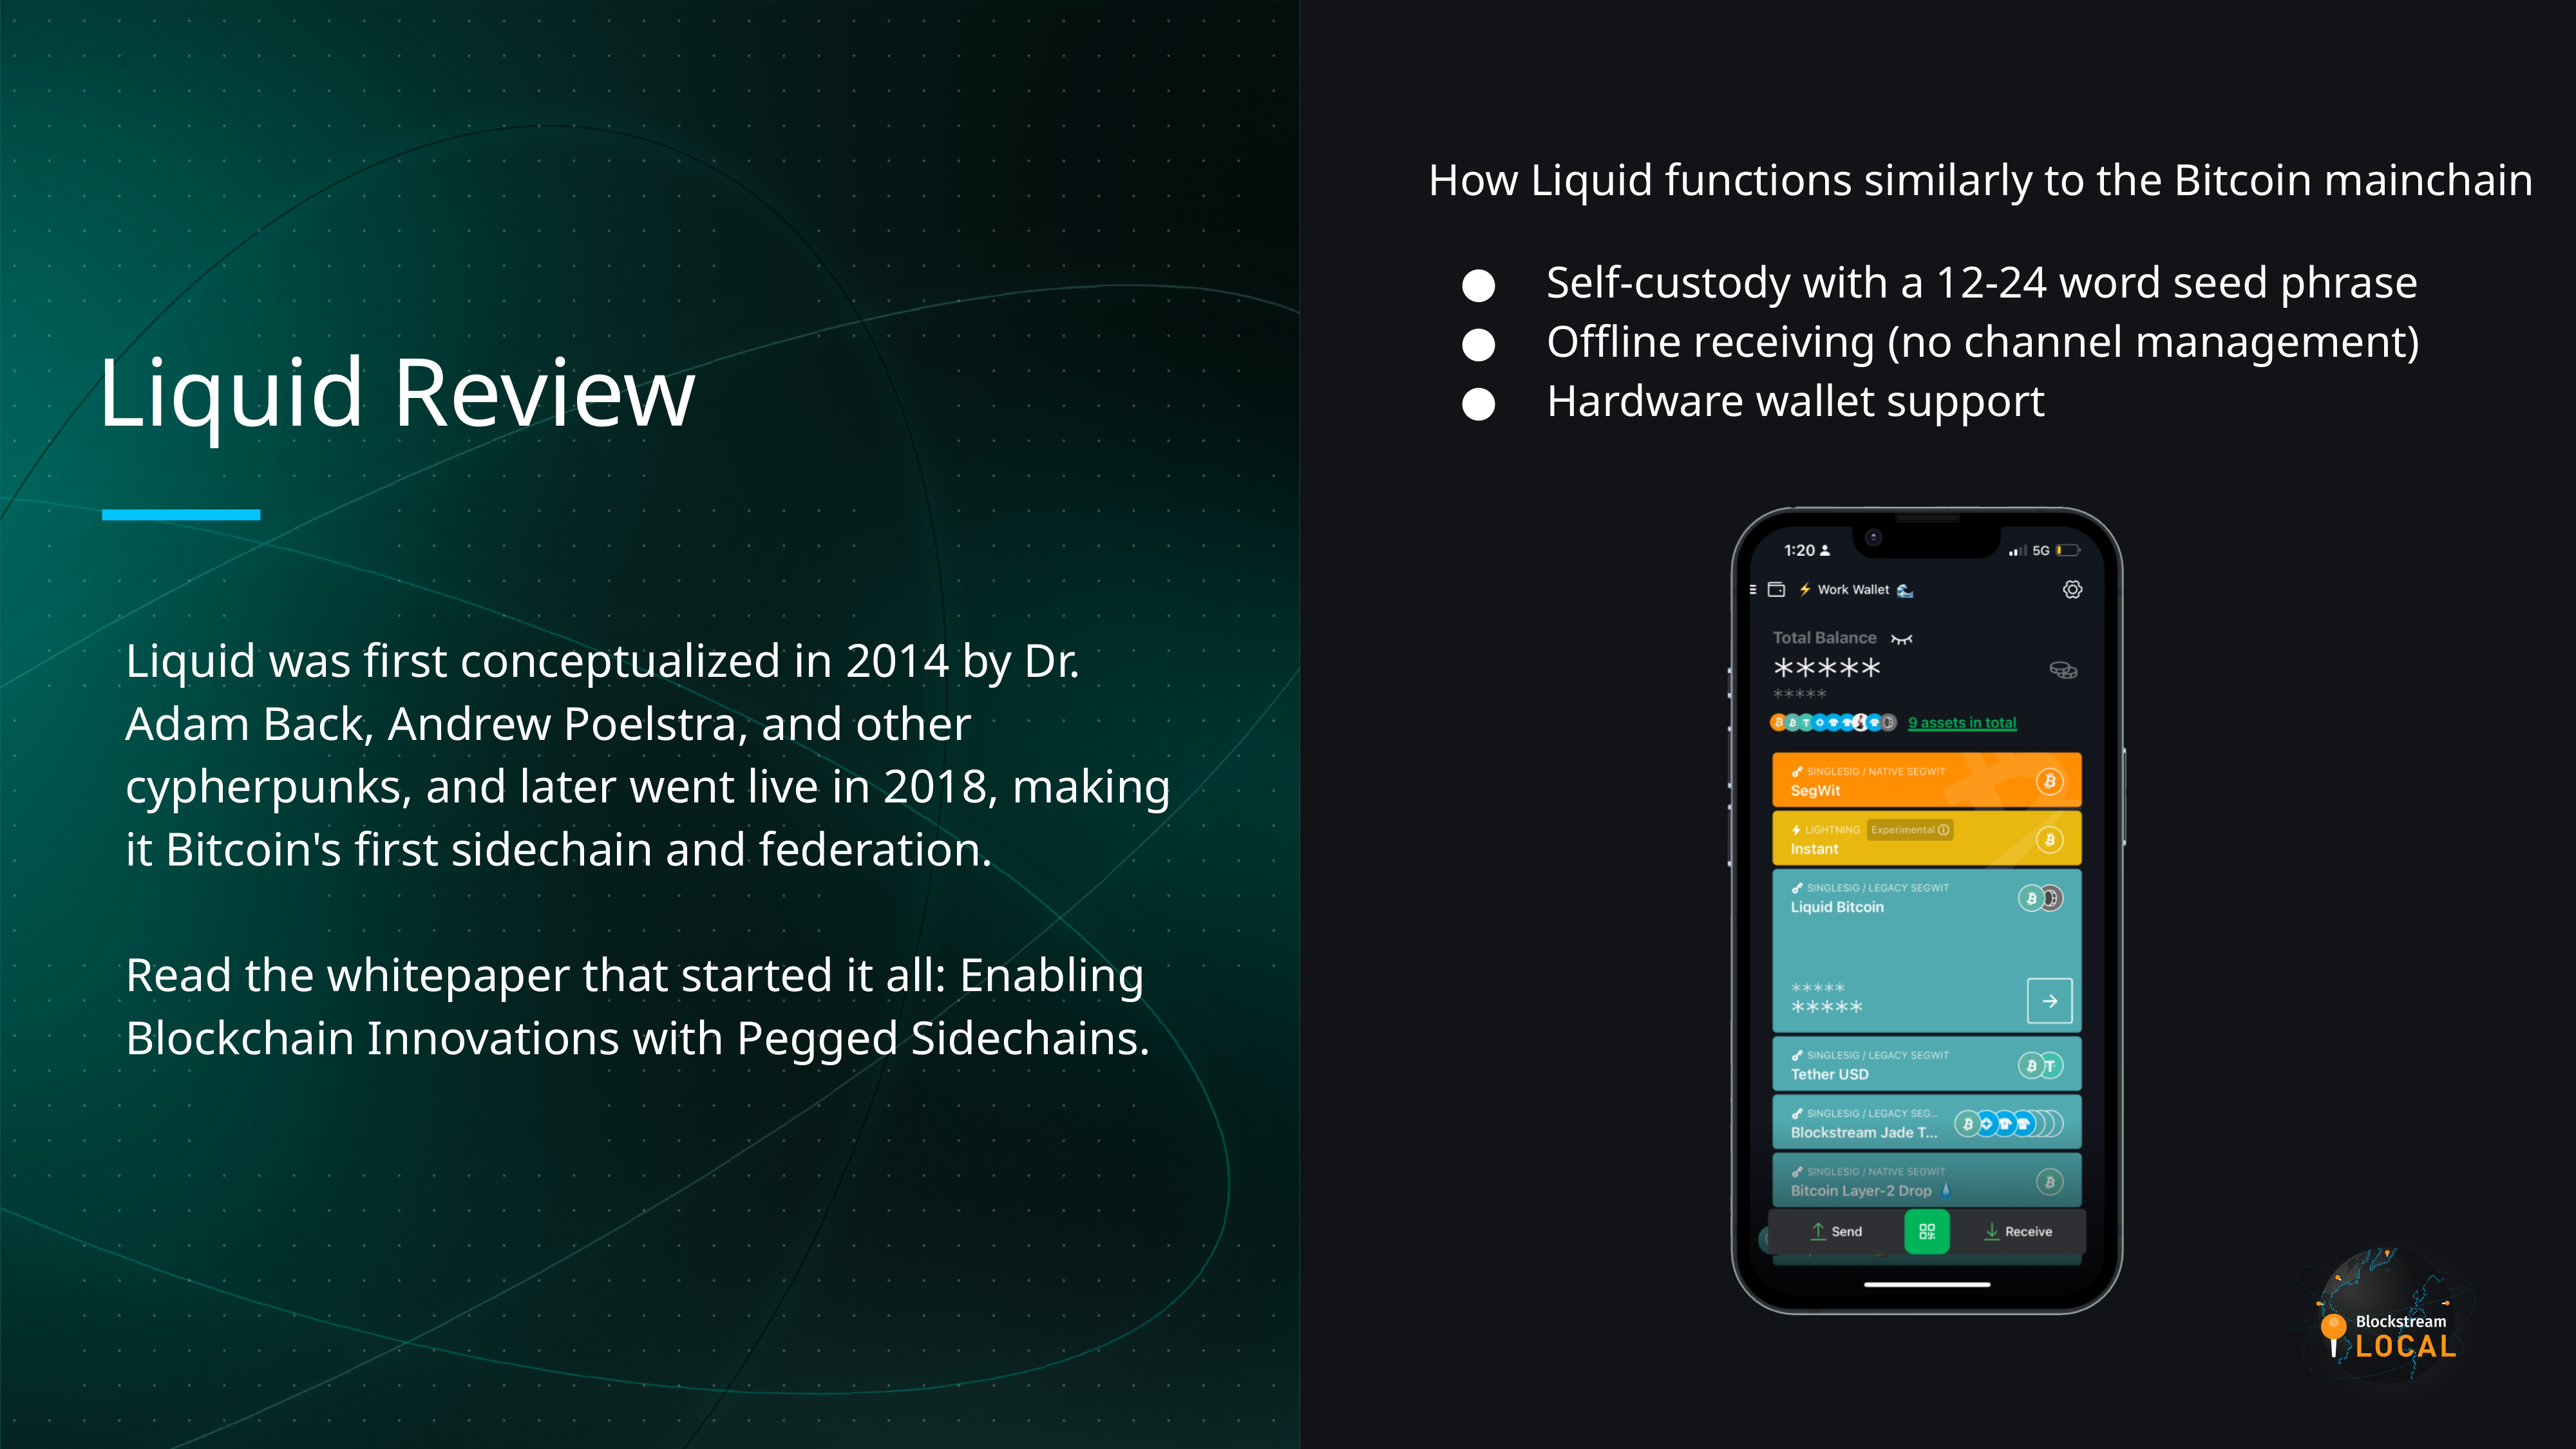

How Liquid functions similarly to the Bitcoin mainchain
Self-custody with a 12-24 word seed phrase
Offline receiving (no channel management)
Hardware wallet support
Liquid Review
Liquid was first conceptualized in 2014 by Dr. Adam Back, Andrew Poelstra, and other cypherpunks, and later went live in 2018, making it Bitcoin's first sidechain and federation.
Read the whitepaper that started it all: Enabling Blockchain Innovations with Pegged Sidechains.